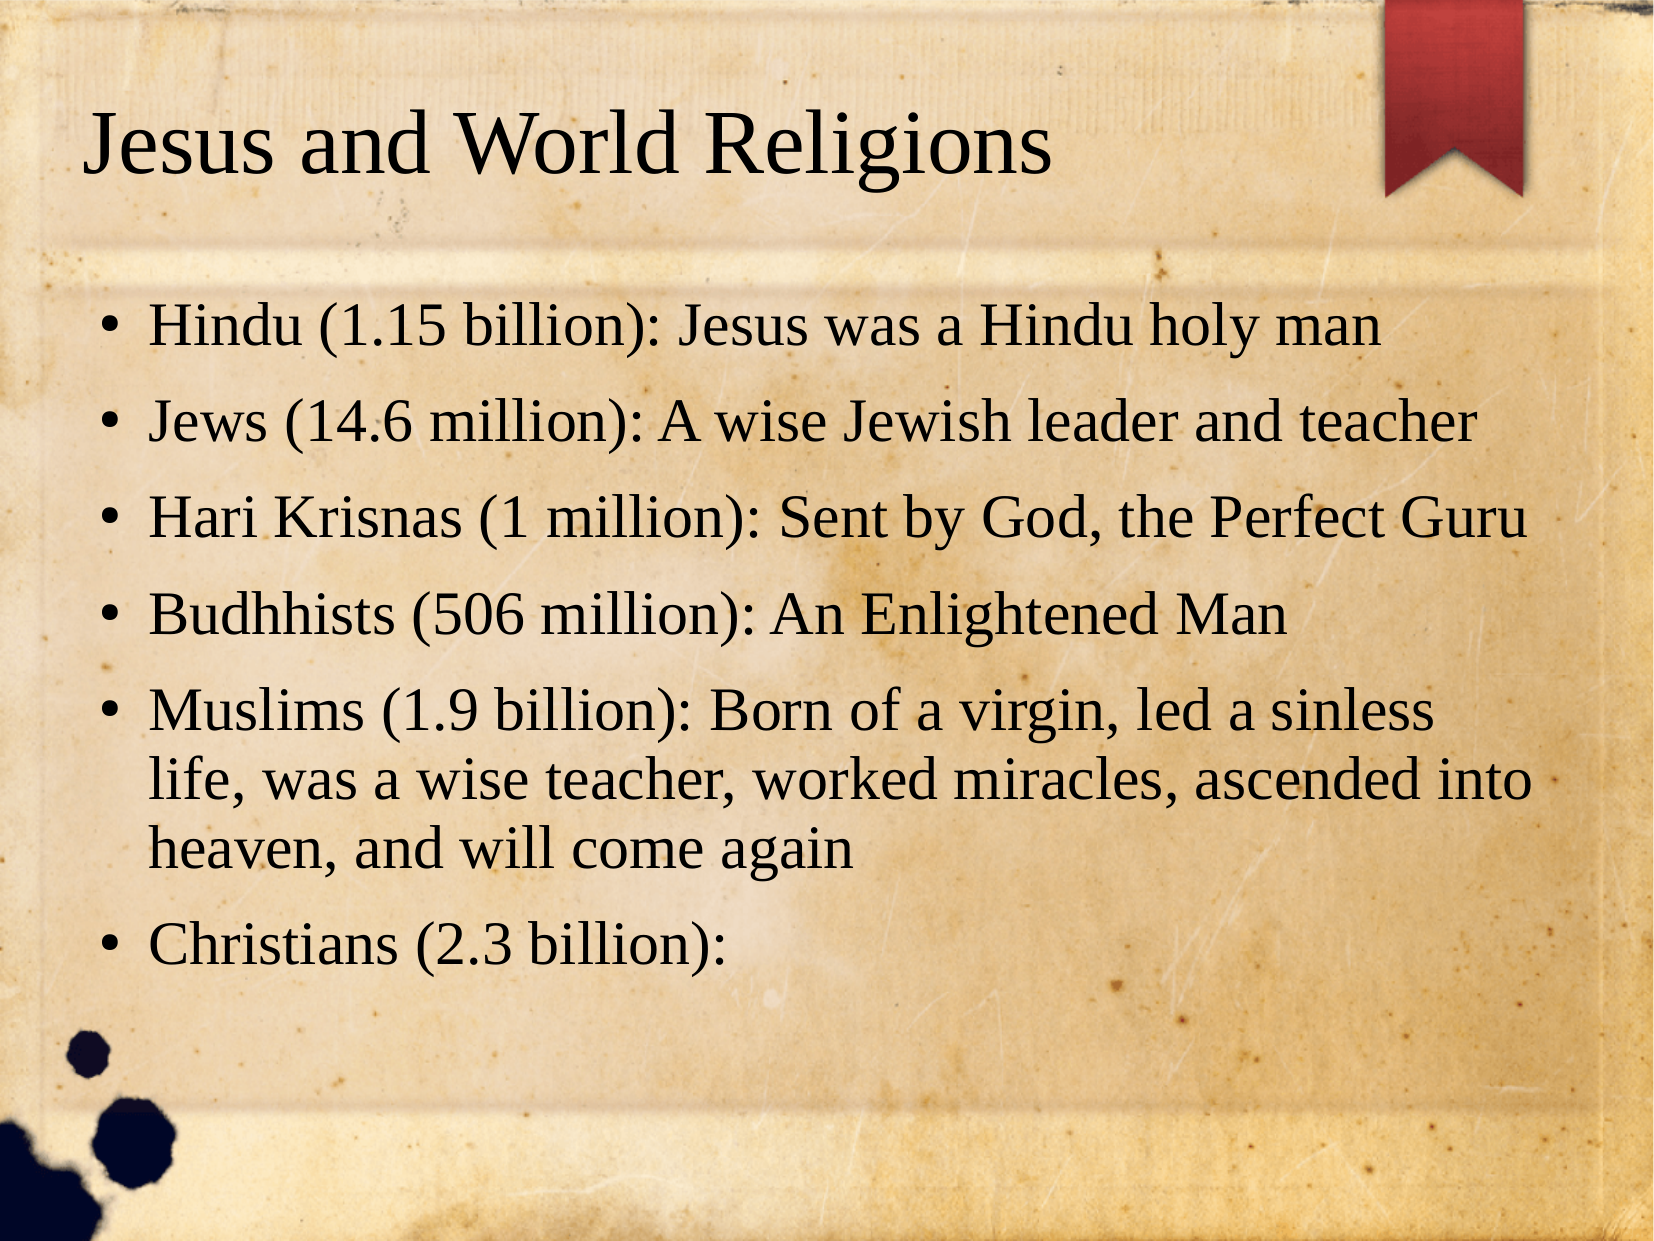

# Jesus and World Religions
Hindu (1.15 billion): Jesus was a Hindu holy man
Jews (14.6 million): A wise Jewish leader and teacher
Hari Krisnas (1 million): Sent by God, the Perfect Guru
Budhhists (506 million): An Enlightened Man
Muslims (1.9 billion): Born of a virgin, led a sinless life, was a wise teacher, worked miracles, ascended into heaven, and will come again
Christians (2.3 billion):